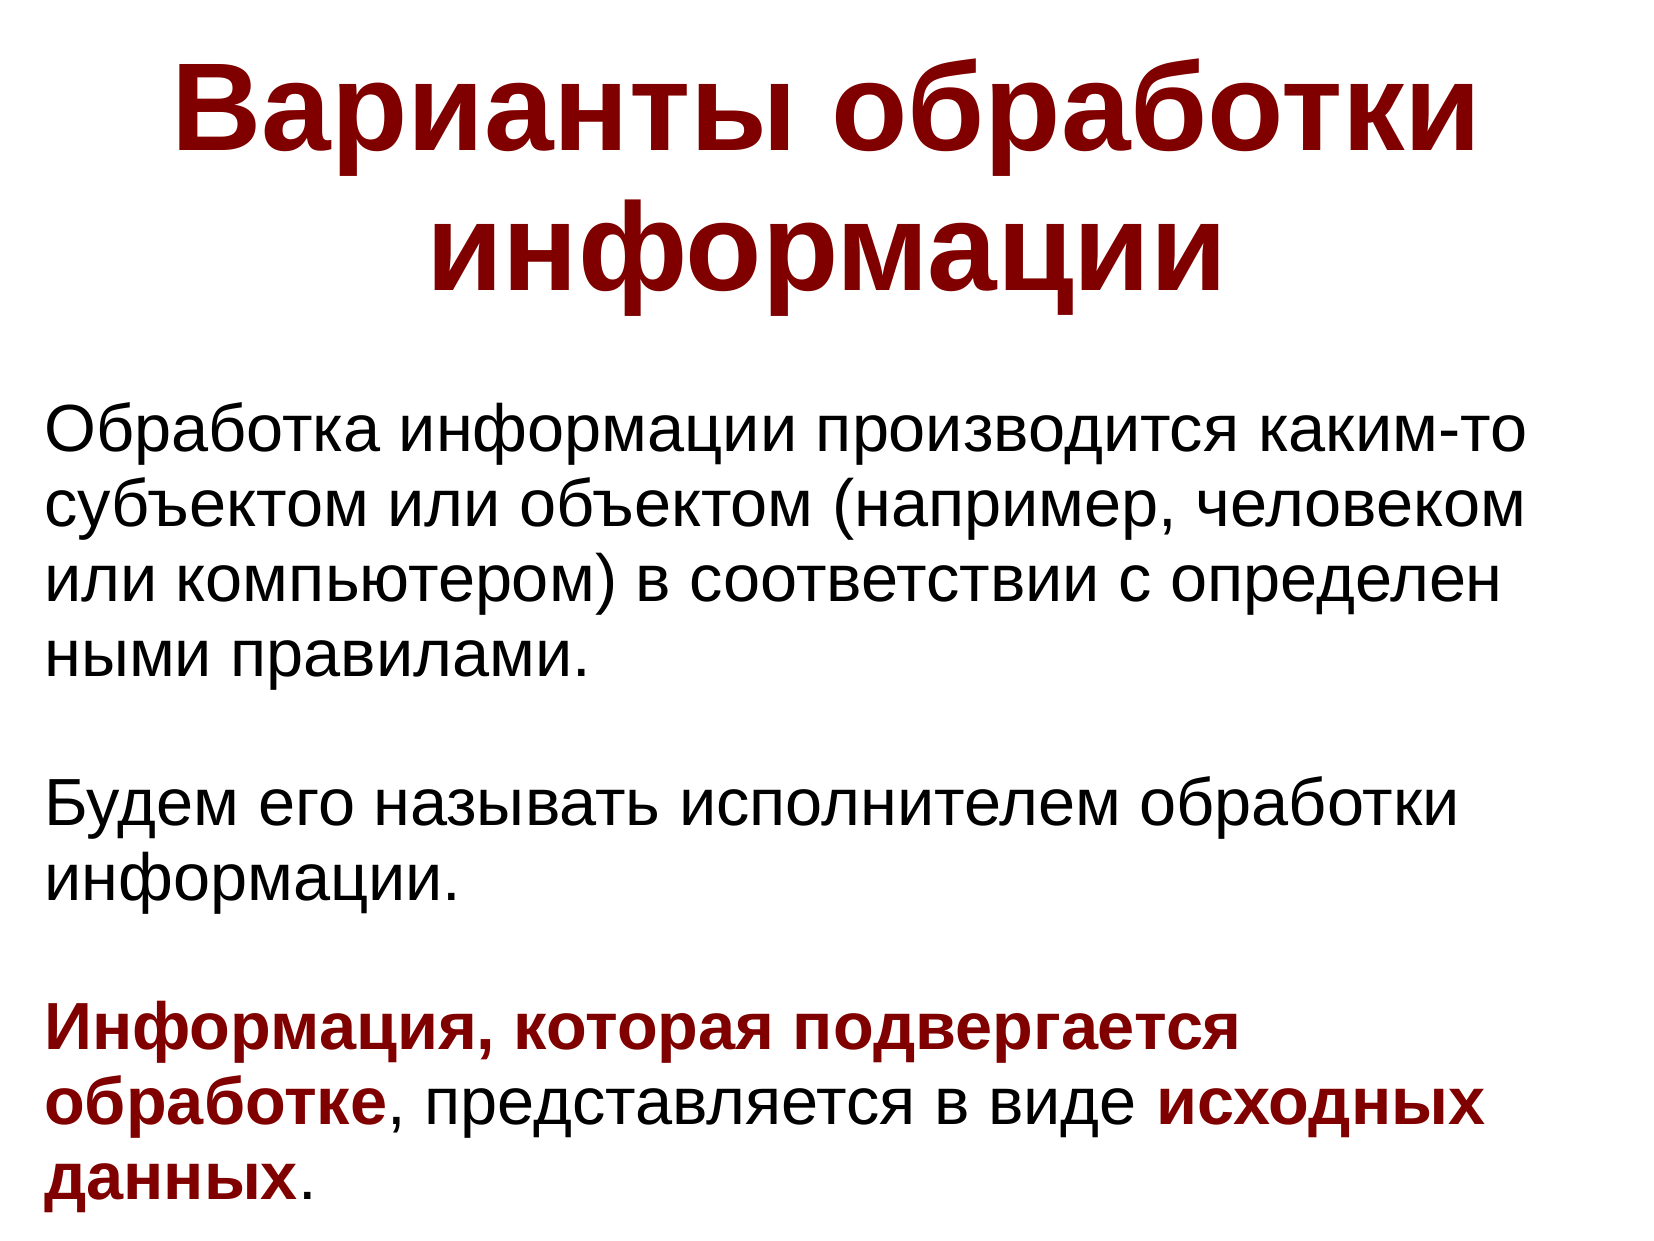

Варианты обработки информации
Обработка информации производится каким-то субъектом или объектом (например, человеком или компьютером) в соответствии с определен­ными правилами.
Будем его называть исполнителем обработки информации.
Информация, которая подвергается обработке, представляется в виде исходных данных.